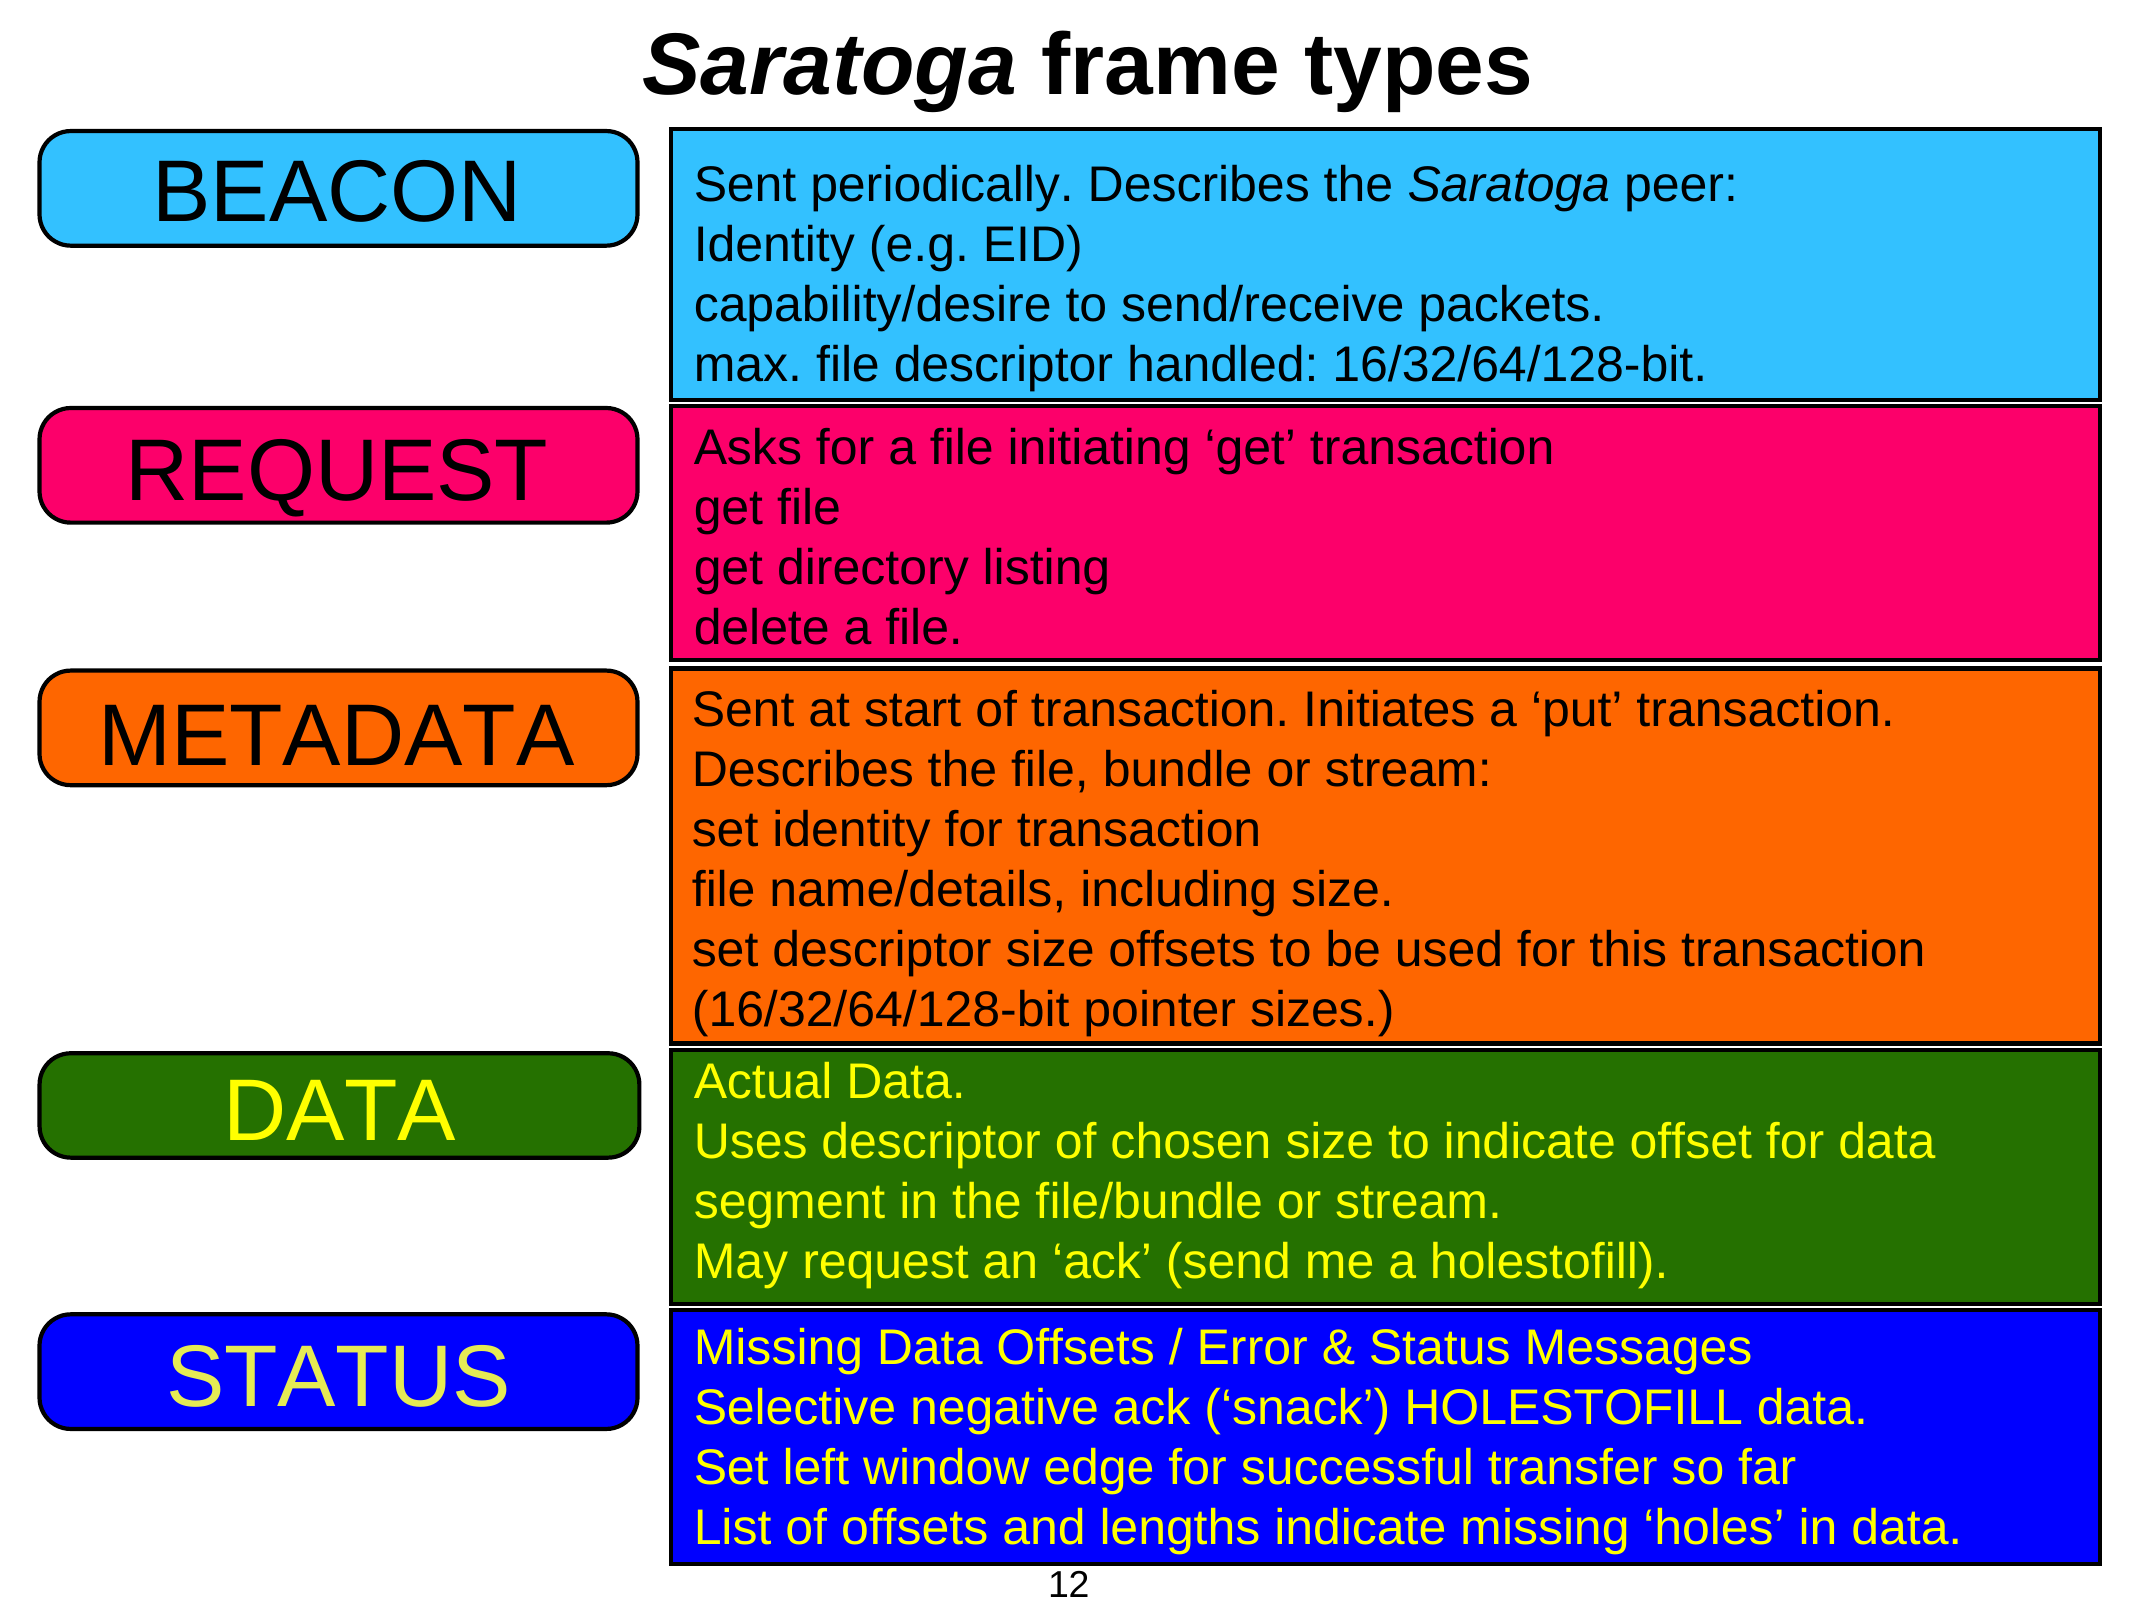

Saratoga frame types
BEACON
Sent periodically. Describes the Saratoga peer:
Identity (e.g. EID)
capability/desire to send/receive packets.
max. file descriptor handled: 16/32/64/128-bit.
Asks for a file initiating ‘get’ transaction
get file
get directory listing
delete a file.
REQUEST
METADATA
Sent at start of transaction. Initiates a ‘put’ transaction.
Describes the file, bundle or stream:
set identity for transaction
file name/details, including size.
set descriptor size offsets to be used for this transaction
(16/32/64/128-bit pointer sizes.)
Actual Data.
Uses descriptor of chosen size to indicate offset for data segment in the file/bundle or stream.
May request an ‘ack’ (send me a holestofill).
DATA
Missing Data Offsets / Error & Status Messages
Selective negative ack (‘snack’) HOLESTOFILL data.
Set left window edge for successful transfer so far
List of offsets and lengths indicate missing ‘holes’ in data.
STATUS